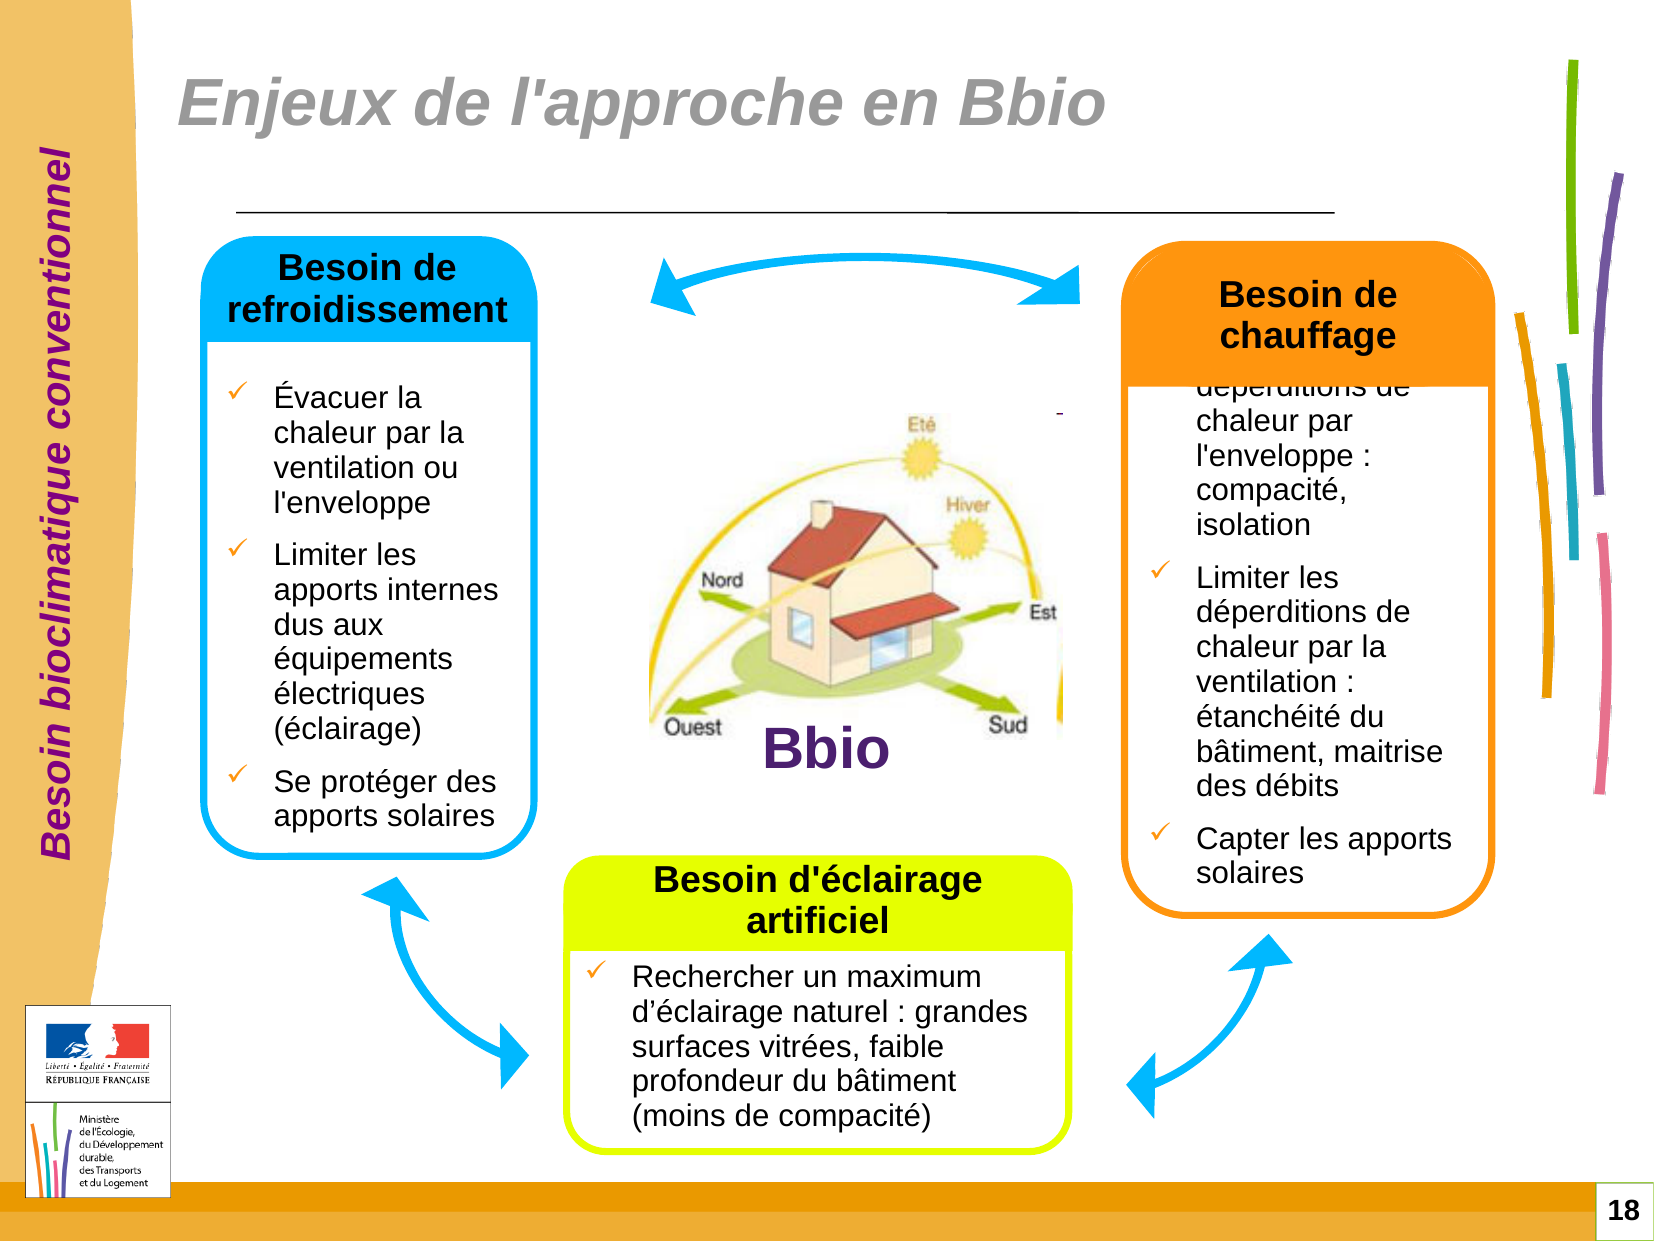

# Enjeux de l'approche en Bbio
Besoin de refroidissement
Évacuer la chaleur par la ventilation ou l'enveloppe
Limiter les apports internes dus aux équipements électriques (éclairage)
Se protéger des apports solaires
Limiter les déperditions de chaleur par l'enveloppe : compacité, isolation
Limiter les déperditions de chaleur par la ventilation : étanchéité du bâtiment, maitrise des débits
Capter les apports solaires
Besoin de chauffage
Besoin d'éclairage artificiel
Rechercher un maximum d’éclairage naturel : grandes surfaces vitrées, faible profondeur du bâtiment (moins de compacité)
Besoin bioclimatique conventionnel
Bbio
18